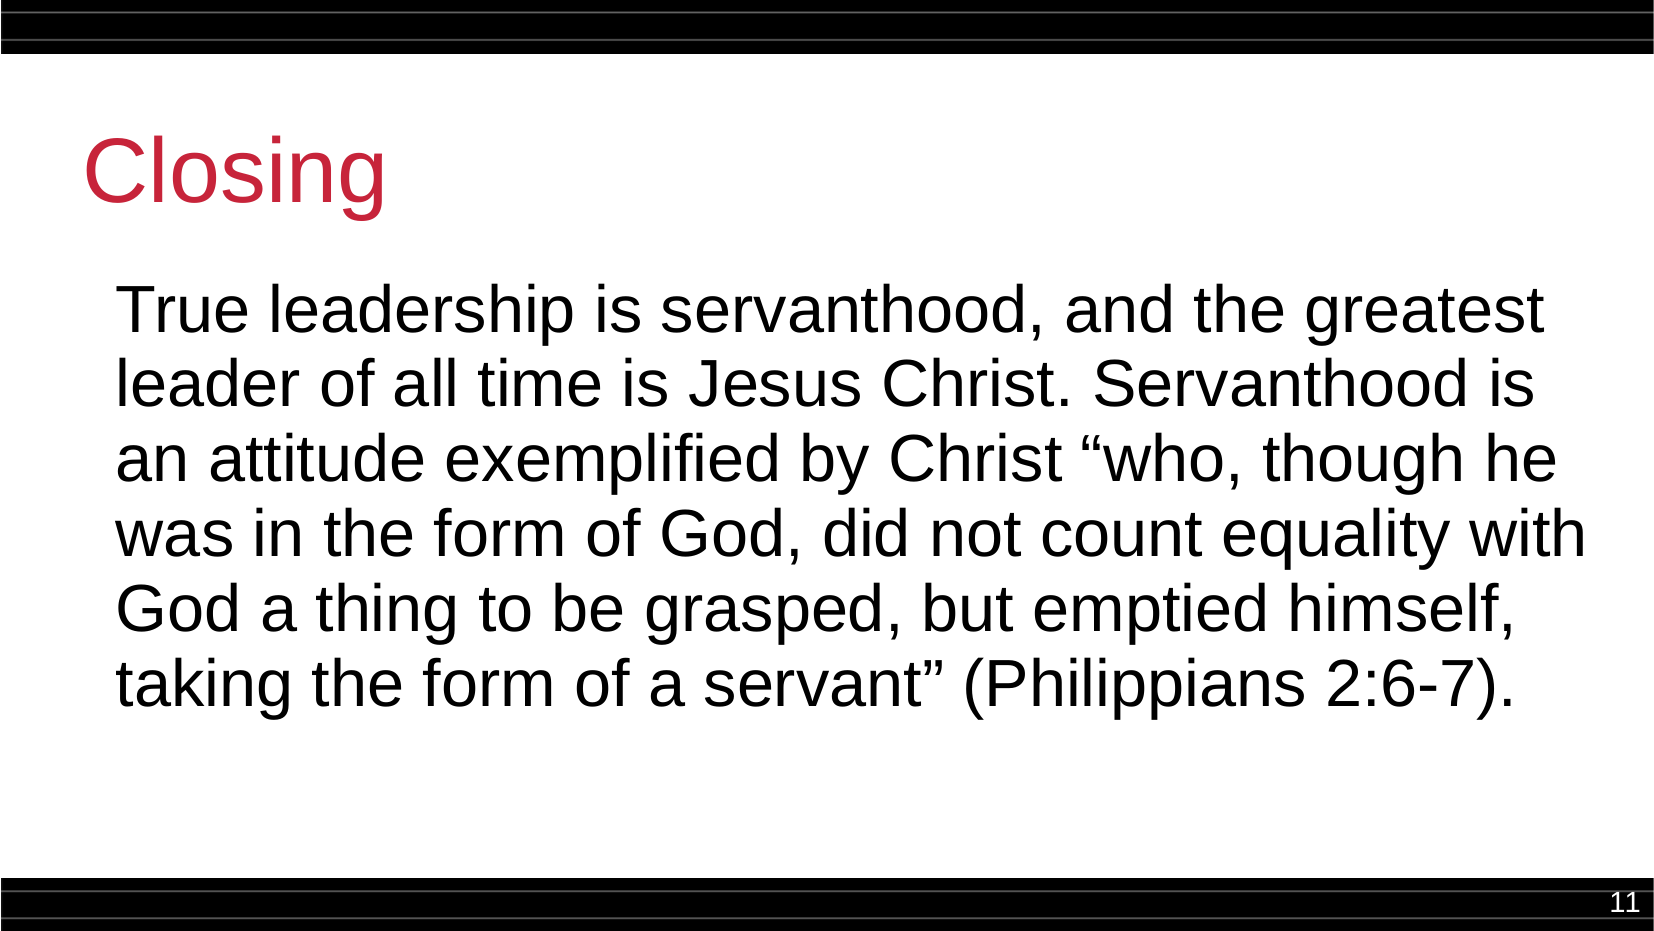

# Closing
True leadership is servanthood, and the greatest leader of all time is Jesus Christ. Servanthood is an attitude exemplified by Christ “who, though he was in the form of God, did not count equality with God a thing to be grasped, but emptied himself, taking the form of a servant” (Philippians 2:6-7).